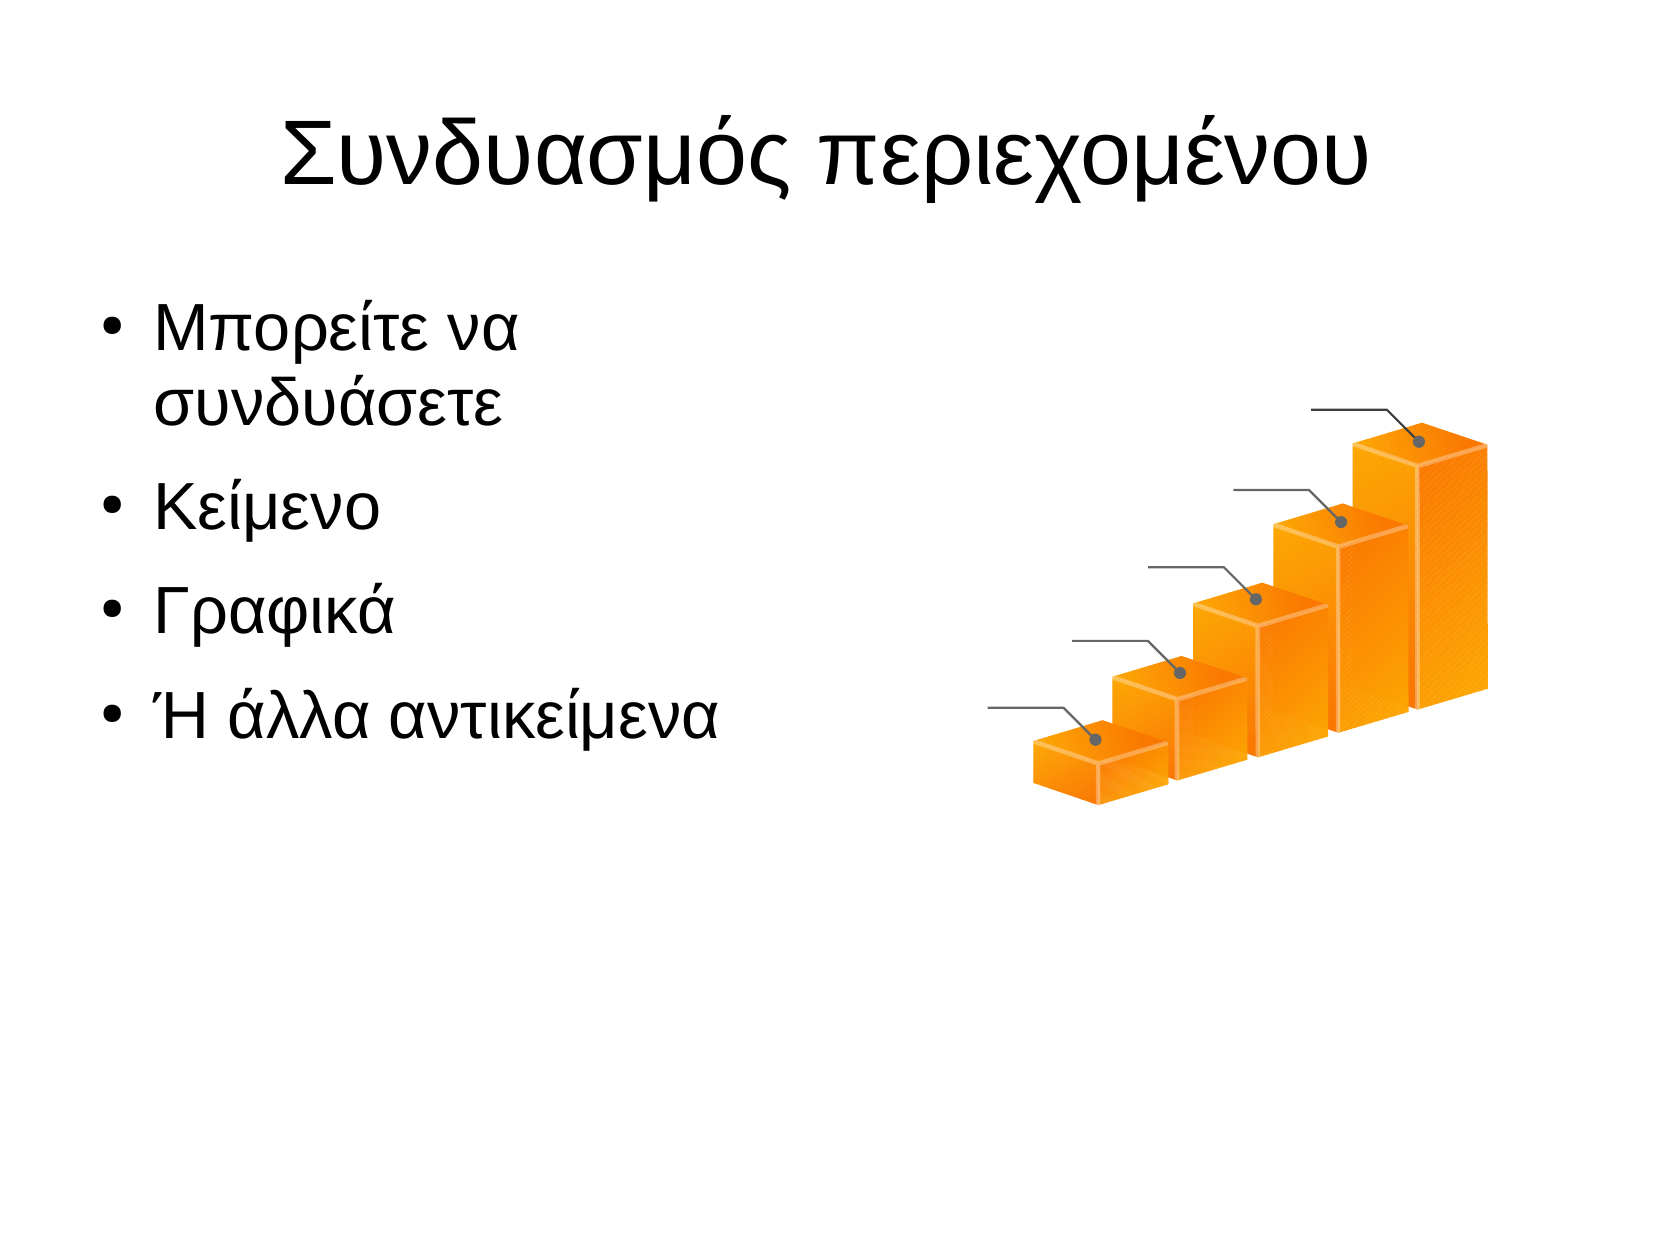

# Συνδυασμός περιεχομένου
Μπορείτε να συνδυάσετε
Κείμενο
Γραφικά
Ή άλλα αντικείμενα